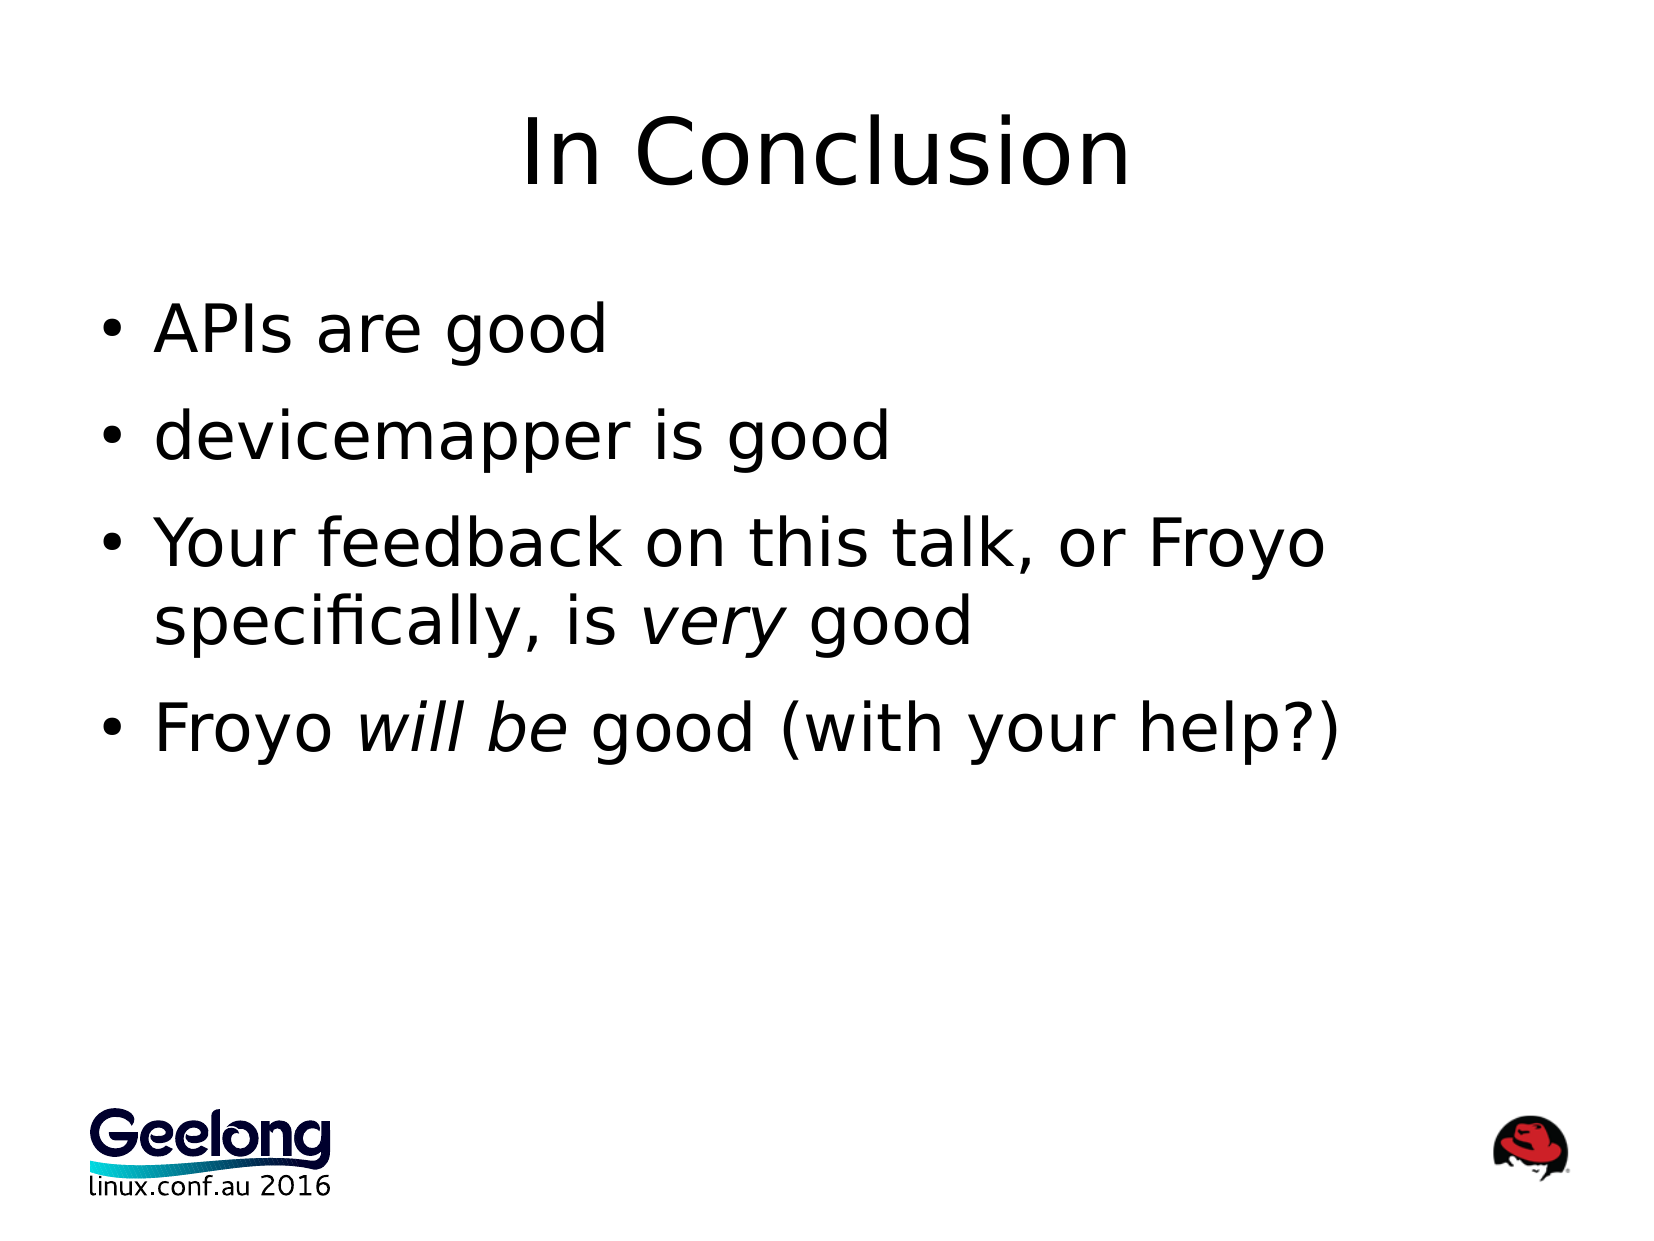

# In Conclusion
APIs are good
devicemapper is good
Your feedback on this talk, or Froyo specifically, is very good
Froyo will be good (with your help?)